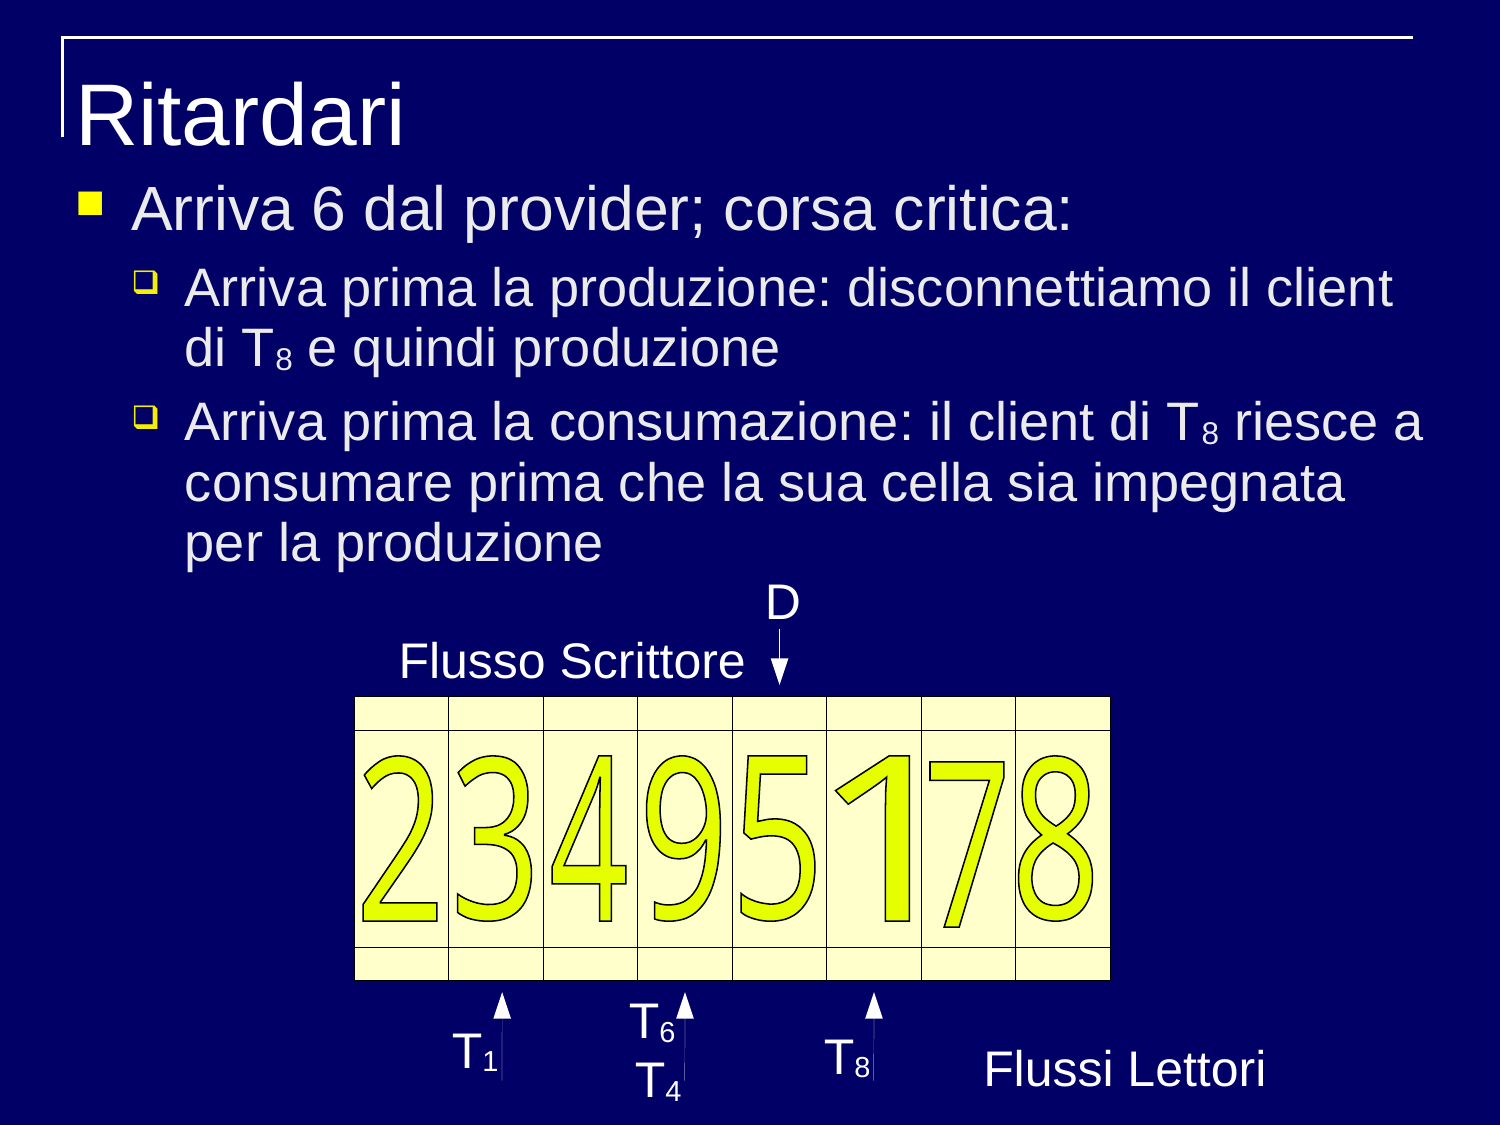

# Ritardari
Arriva 6 dal provider; corsa critica:
Arriva prima la produzione: disconnettiamo il client di T8 e quindi produzione
Arriva prima la consumazione: il client di T8 riesce a consumare prima che la sua cella sia impegnata per la produzione
D
Flusso Scrittore
2
3
4
9
5
1
8
7
T6
T1
T8
Flussi Lettori
T4